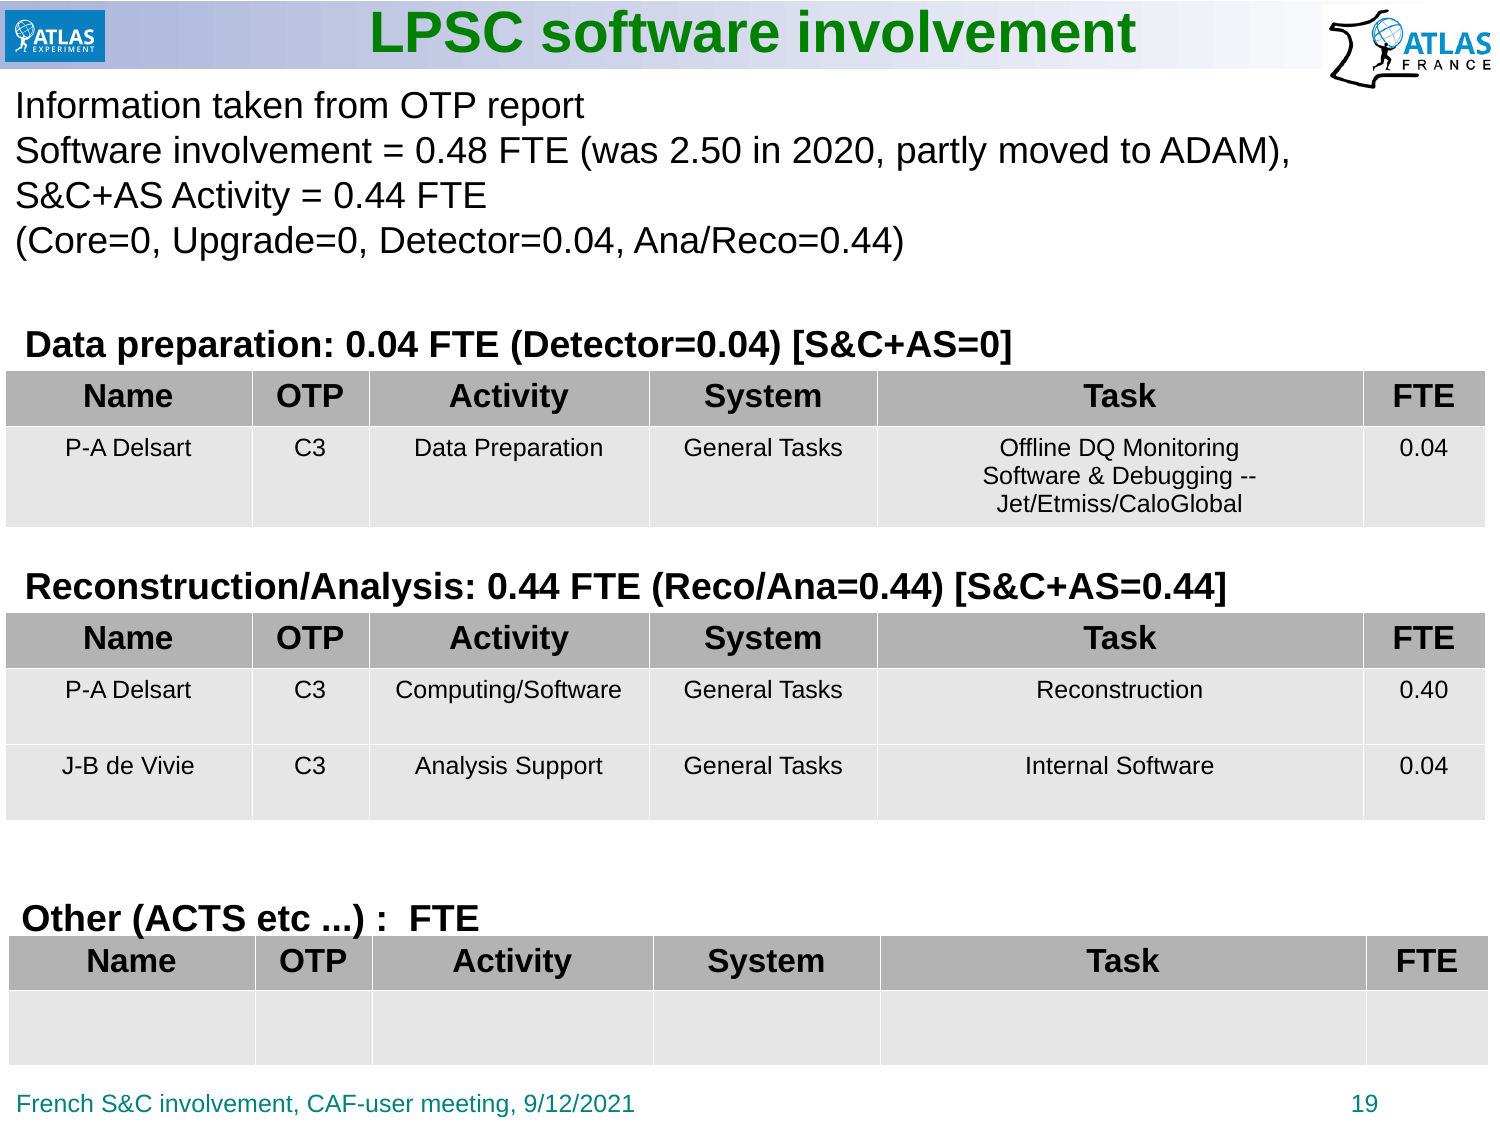

LPSC software involvement
Information taken from OTP report
Software involvement = 0.48 FTE (was 2.50 in 2020, partly moved to ADAM),
S&C+AS Activity = 0.44 FTE
(Core=0, Upgrade=0, Detector=0.04, Ana/Reco=0.44)
Data preparation: 0.04 FTE (Detector=0.04) [S&C+AS=0]
| Name | OTP | Activity | System | Task | FTE |
| --- | --- | --- | --- | --- | --- |
| P-A Delsart | C3 | Data Preparation | General Tasks | Offline DQ Monitoring Software & Debugging -- Jet/Etmiss/CaloGlobal | 0.04 |
Reconstruction/Analysis: 0.44 FTE (Reco/Ana=0.44) [S&C+AS=0.44]
| Name | OTP | Activity | System | Task | FTE |
| --- | --- | --- | --- | --- | --- |
| P-A Delsart | C3 | Computing/Software | General Tasks | Reconstruction | 0.40 |
| J-B de Vivie | C3 | Analysis Support | General Tasks | Internal Software | 0.04 |
Other (ACTS etc ...) : FTE
| Name | OTP | Activity | System | Task | FTE |
| --- | --- | --- | --- | --- | --- |
| | | | | | |